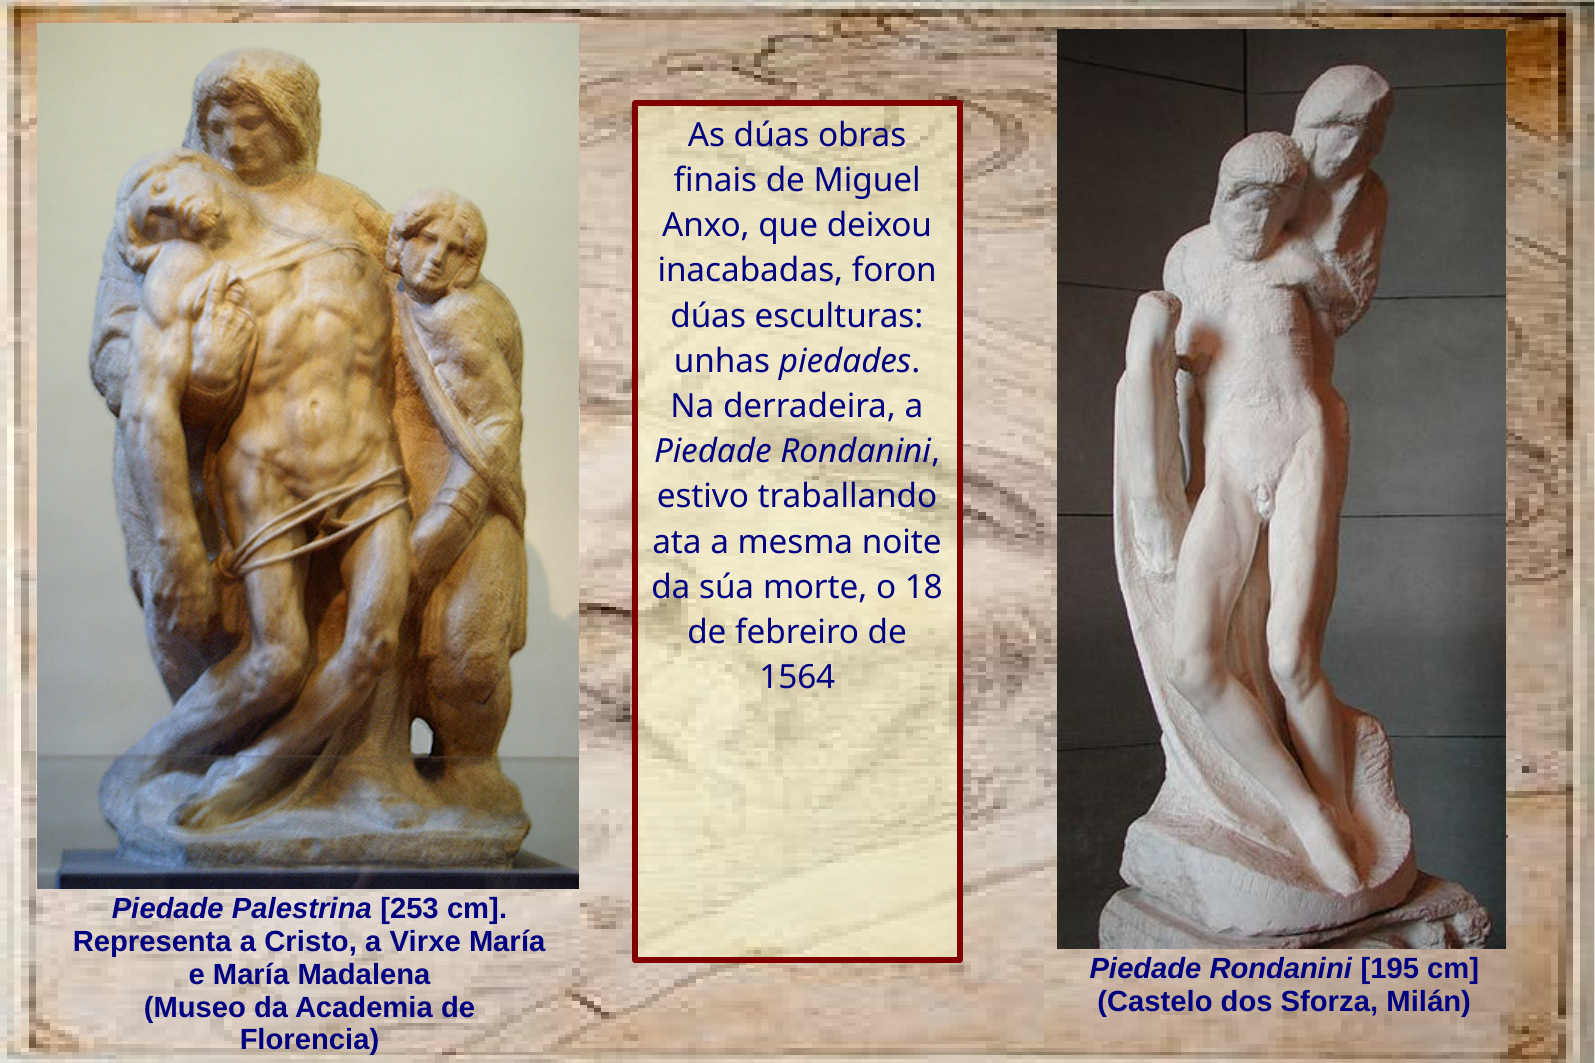

As dúas obras finais de Miguel Anxo, que deixou inacabadas, foron dúas esculturas: unhas piedades. Na derradeira, a Piedade Rondanini, estivo traballando ata a mesma noite da súa morte, o 18 de febreiro de 1564
Piedade Palestrina [253 cm].
Representa a Cristo, a Virxe María
e María Madalena
(Museo da Academia de
Florencia)
Piedade Rondanini [195 cm]
(Castelo dos Sforza, Milán)